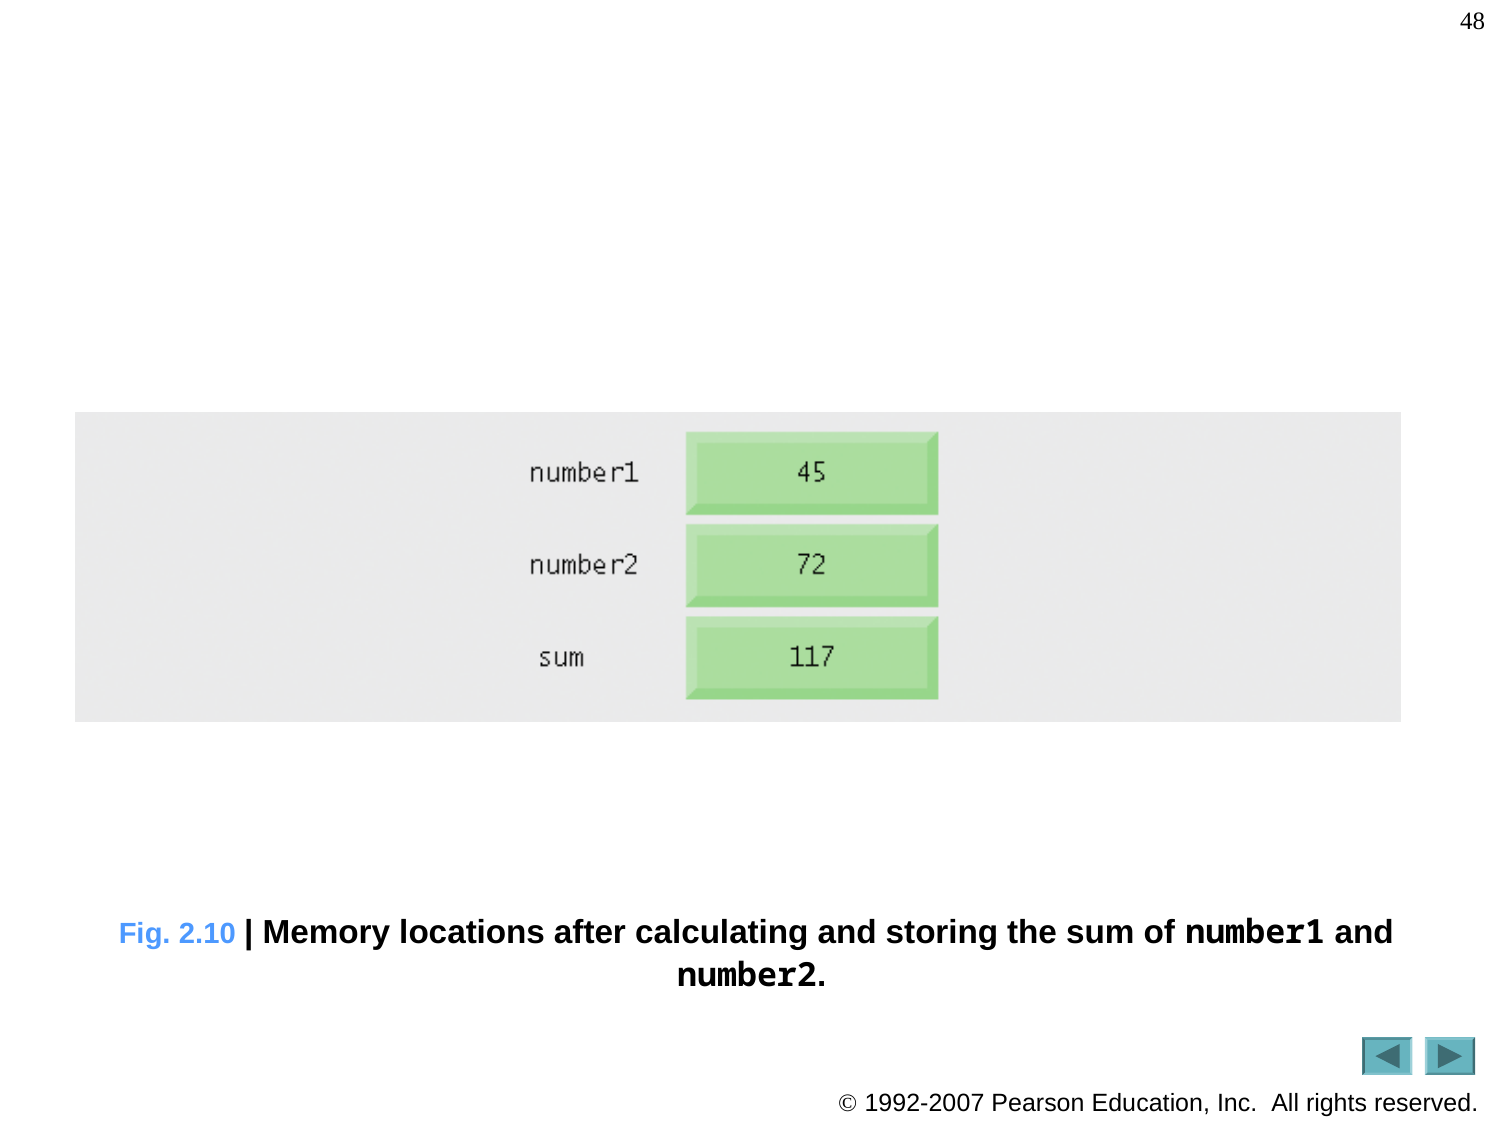

48
# Fig. 2.10 | Memory locations after calculating and storing the sum of number1 and number2.